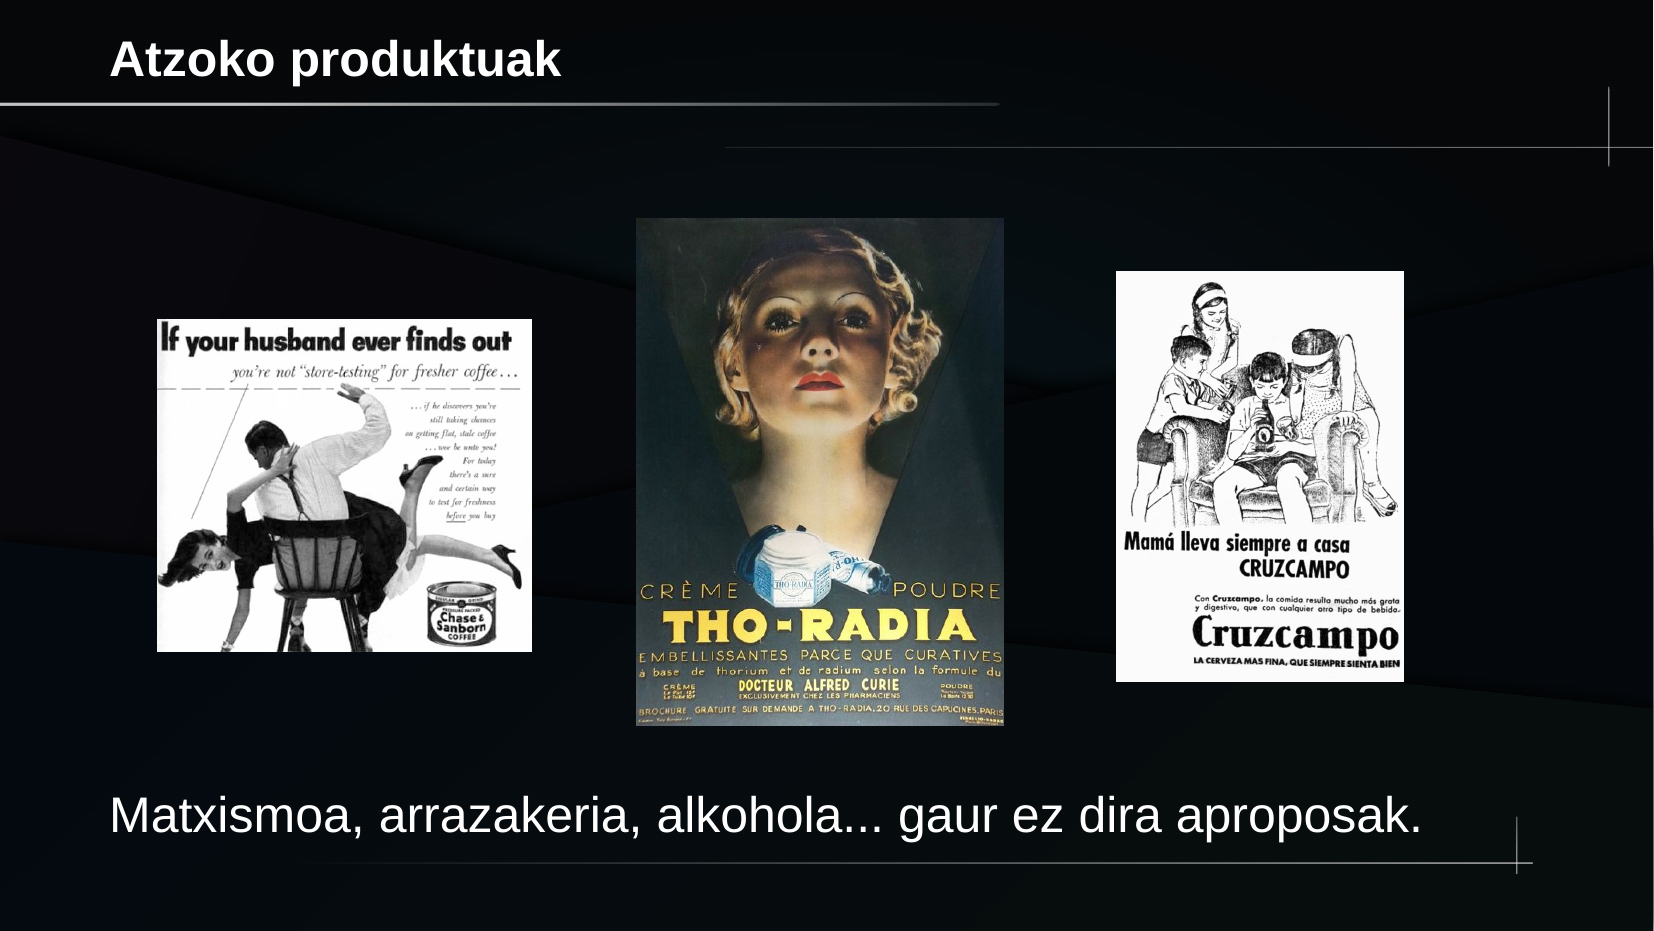

Atzoko produktuak
Matxismoa, arrazakeria, alkohola... gaur ez dira aproposak.